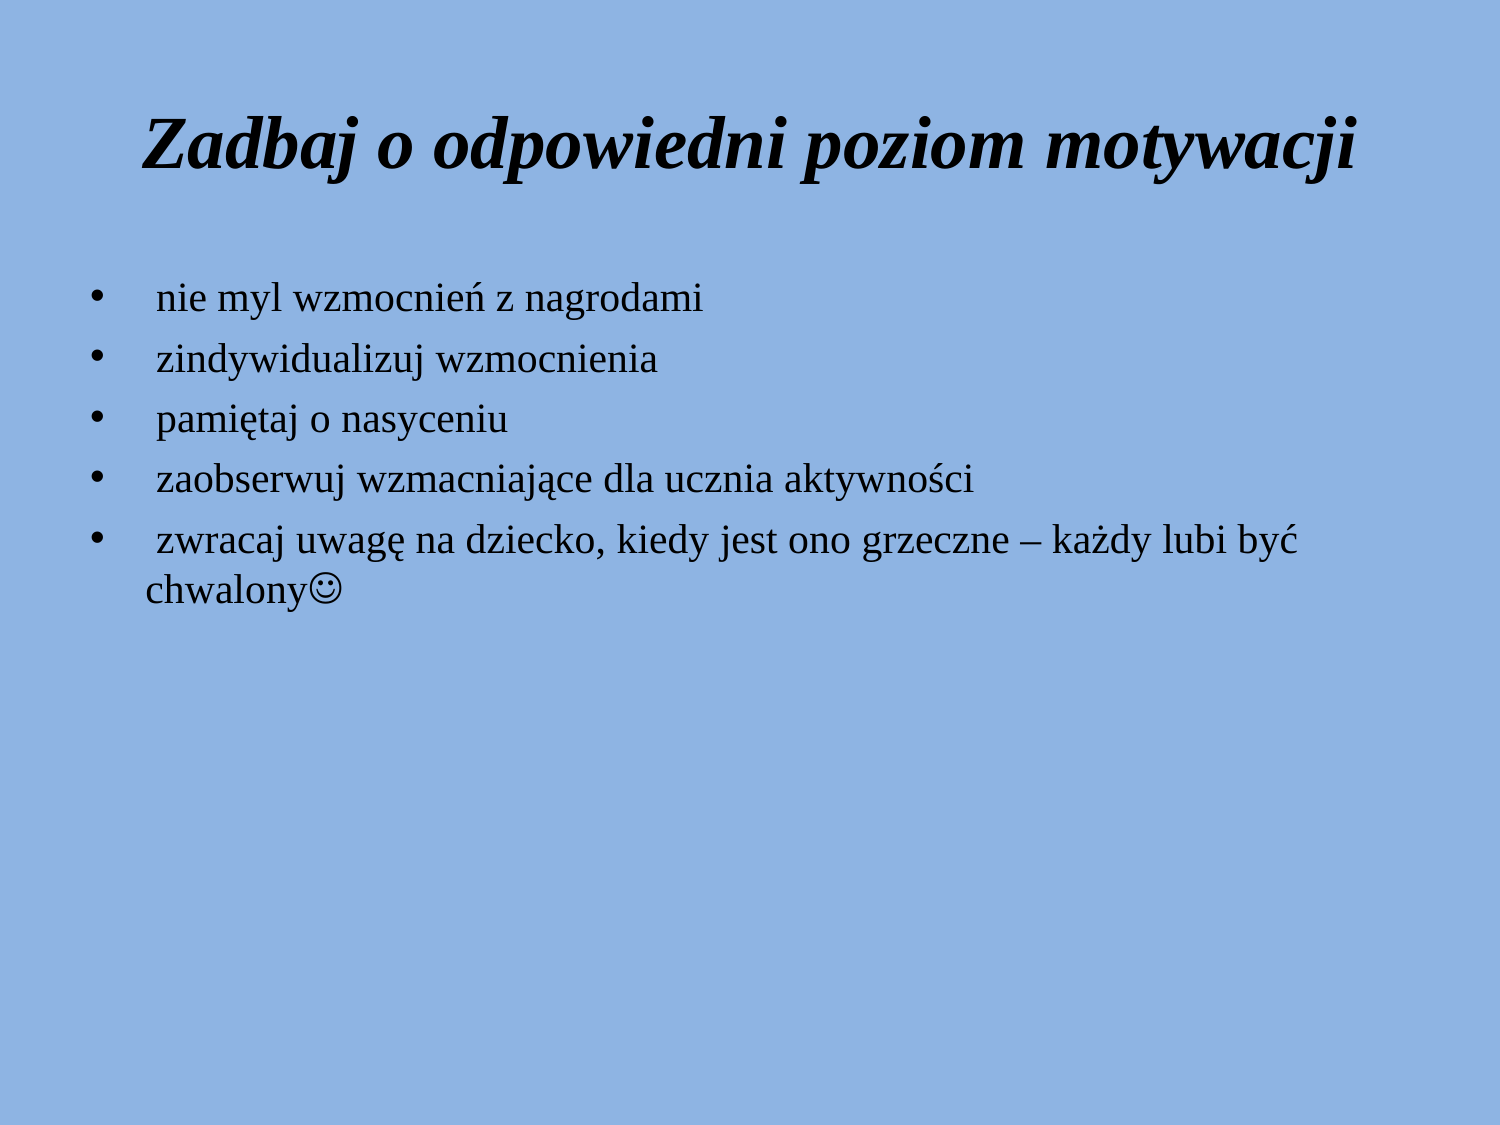

Zadbaj o odpowiedni poziom motywacji
 nie myl wzmocnień z nagrodami
 zindywidualizuj wzmocnienia
 pamiętaj o nasyceniu
 zaobserwuj wzmacniające dla ucznia aktywności
 zwracaj uwagę na dziecko, kiedy jest ono grzeczne – każdy lubi być chwalony